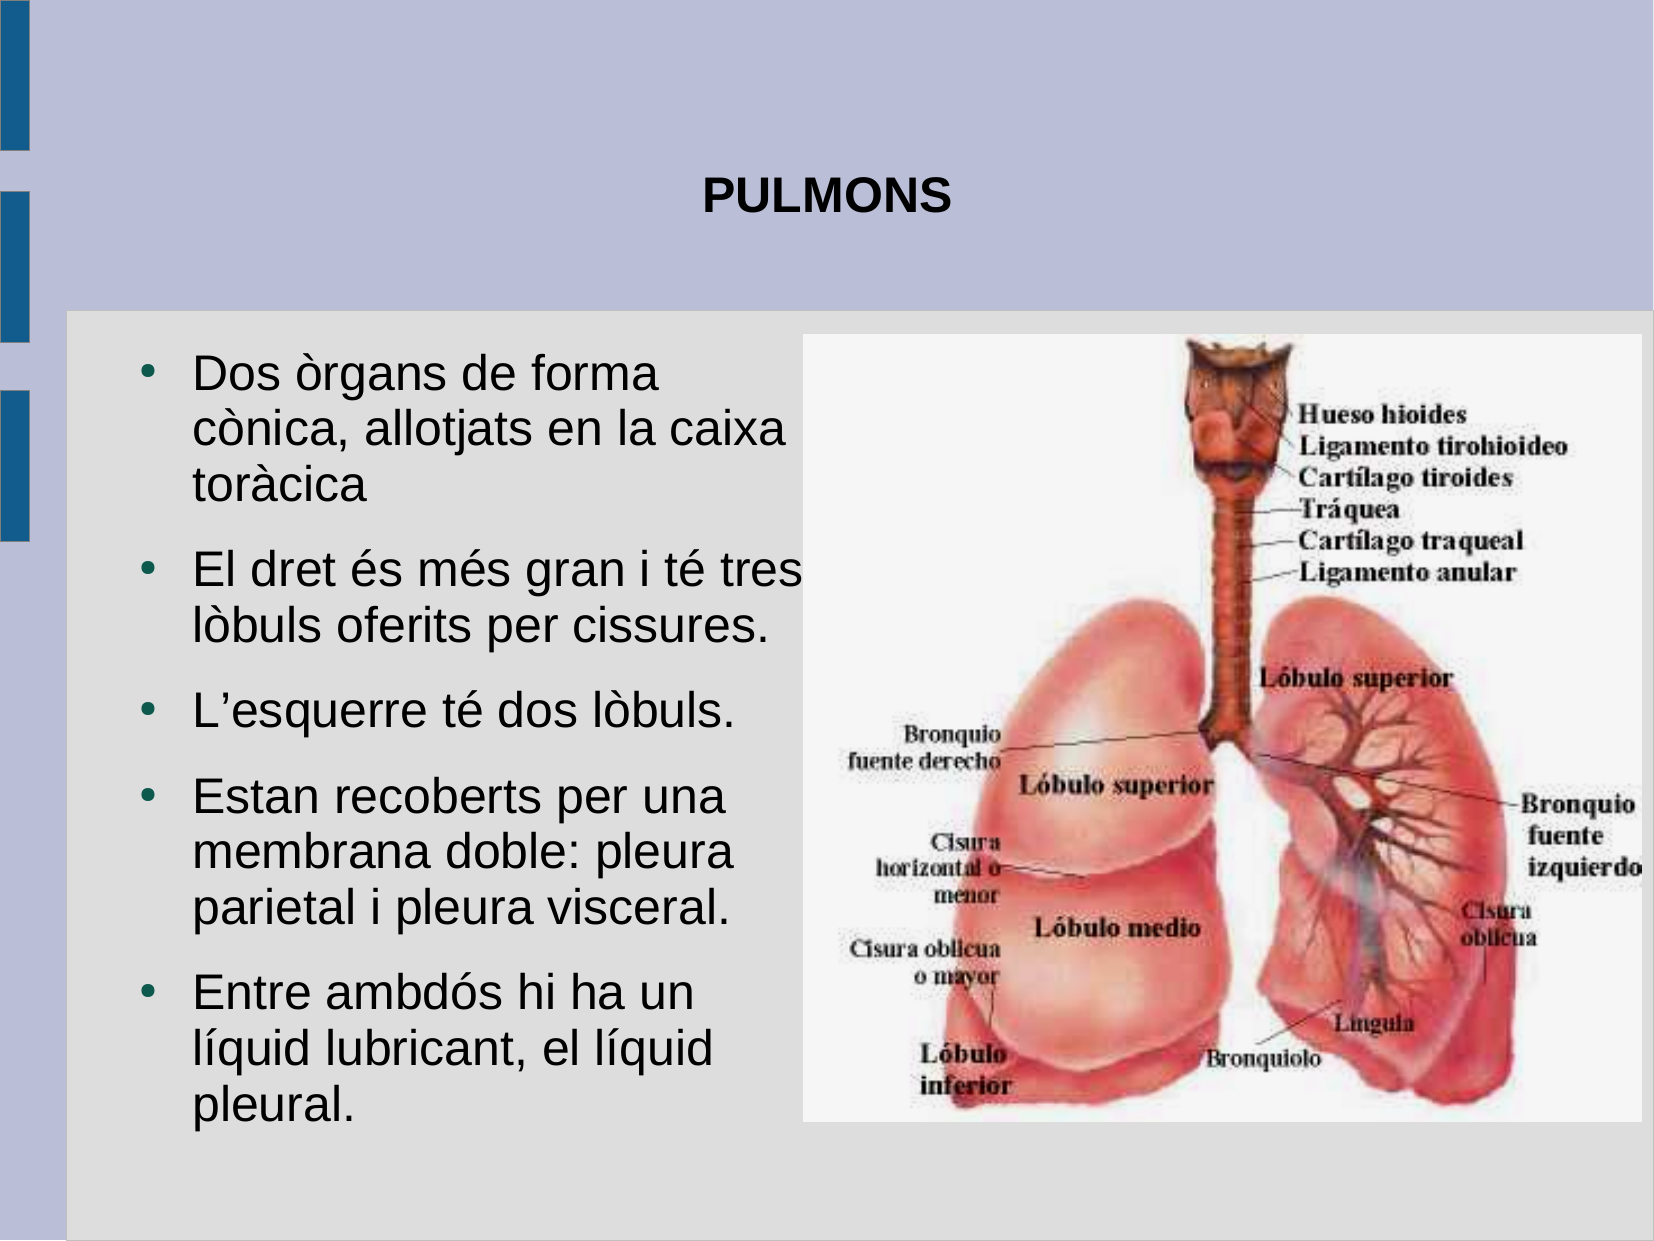

# PULMONS
Dos òrgans de forma cònica, allotjats en la caixa toràcica
El dret és més gran i té tres lòbuls oferits per cissures.
L’esquerre té dos lòbuls.
Estan recoberts per una membrana doble: pleura parietal i pleura visceral.
Entre ambdós hi ha un líquid lubricant, el líquid pleural.